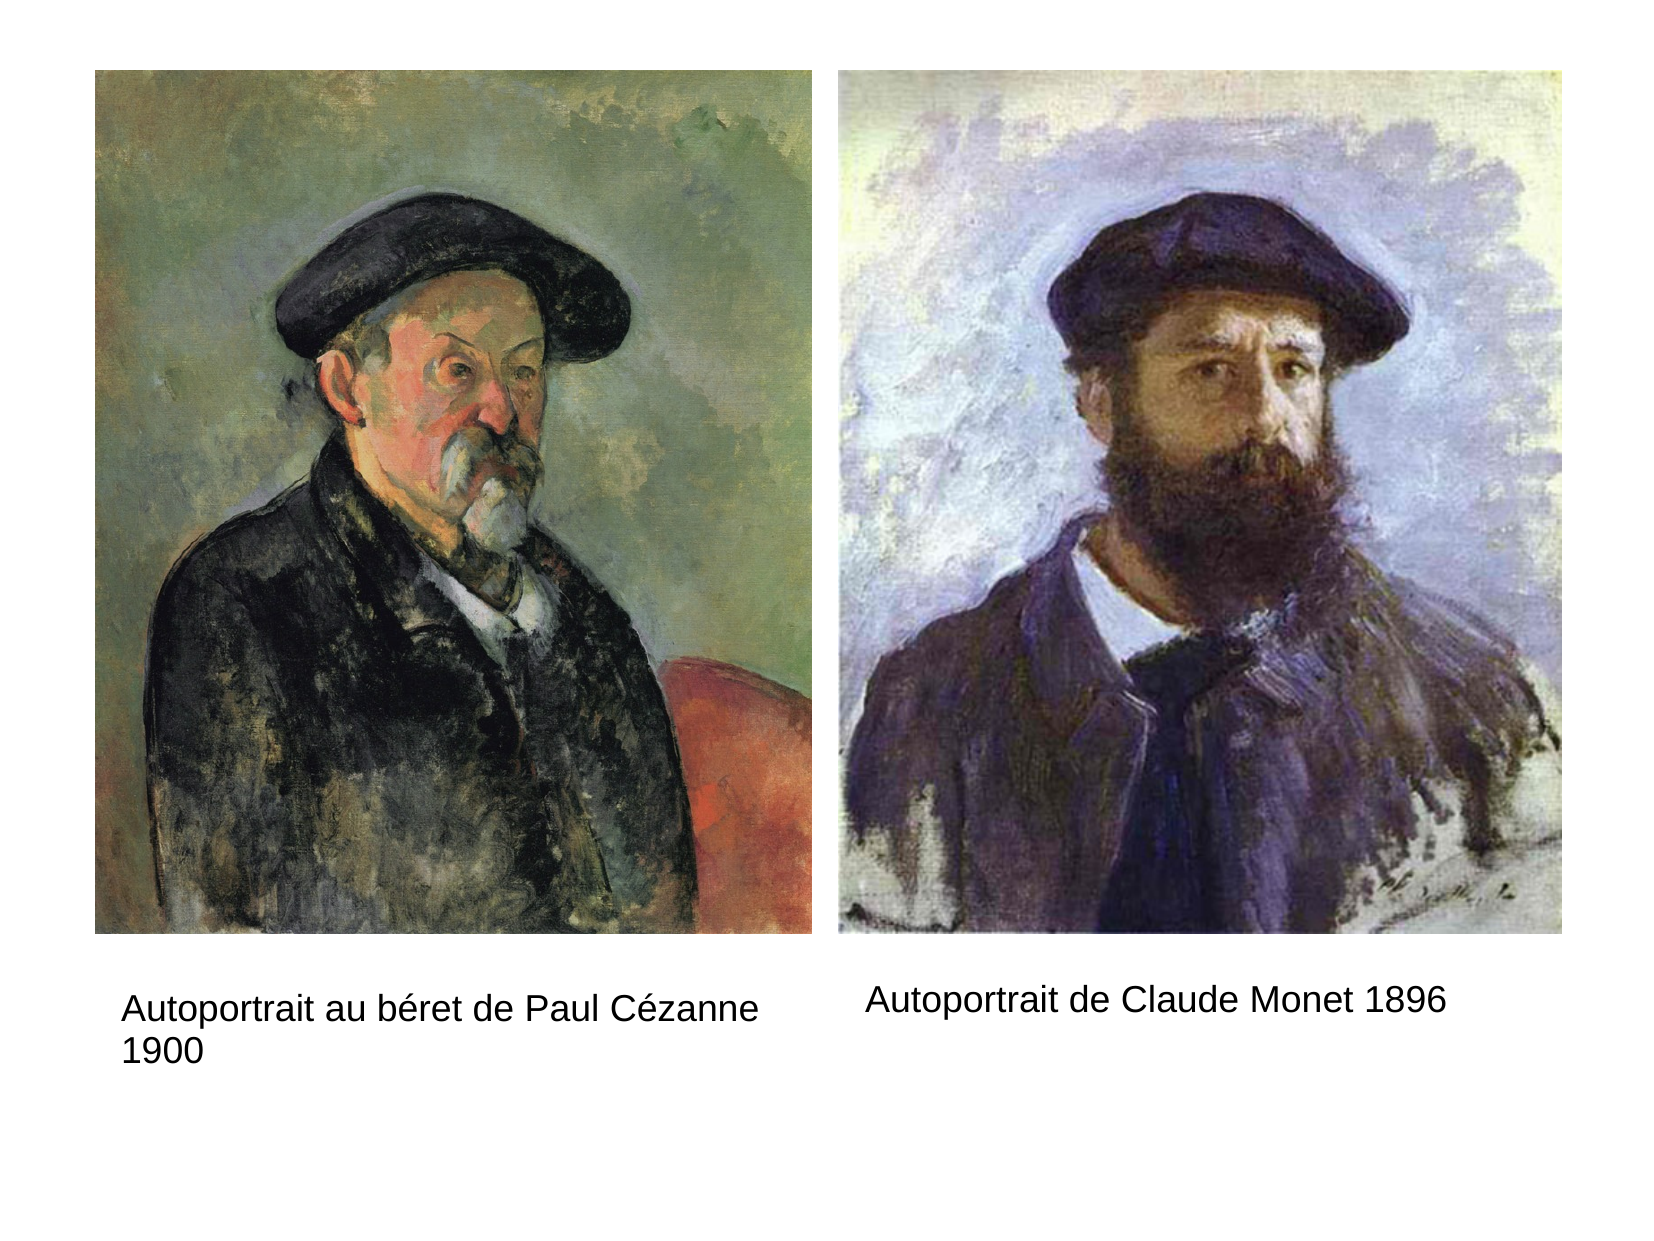

Autoportrait de Claude Monet 1896
Autoportrait au béret de Paul Cézanne 1900